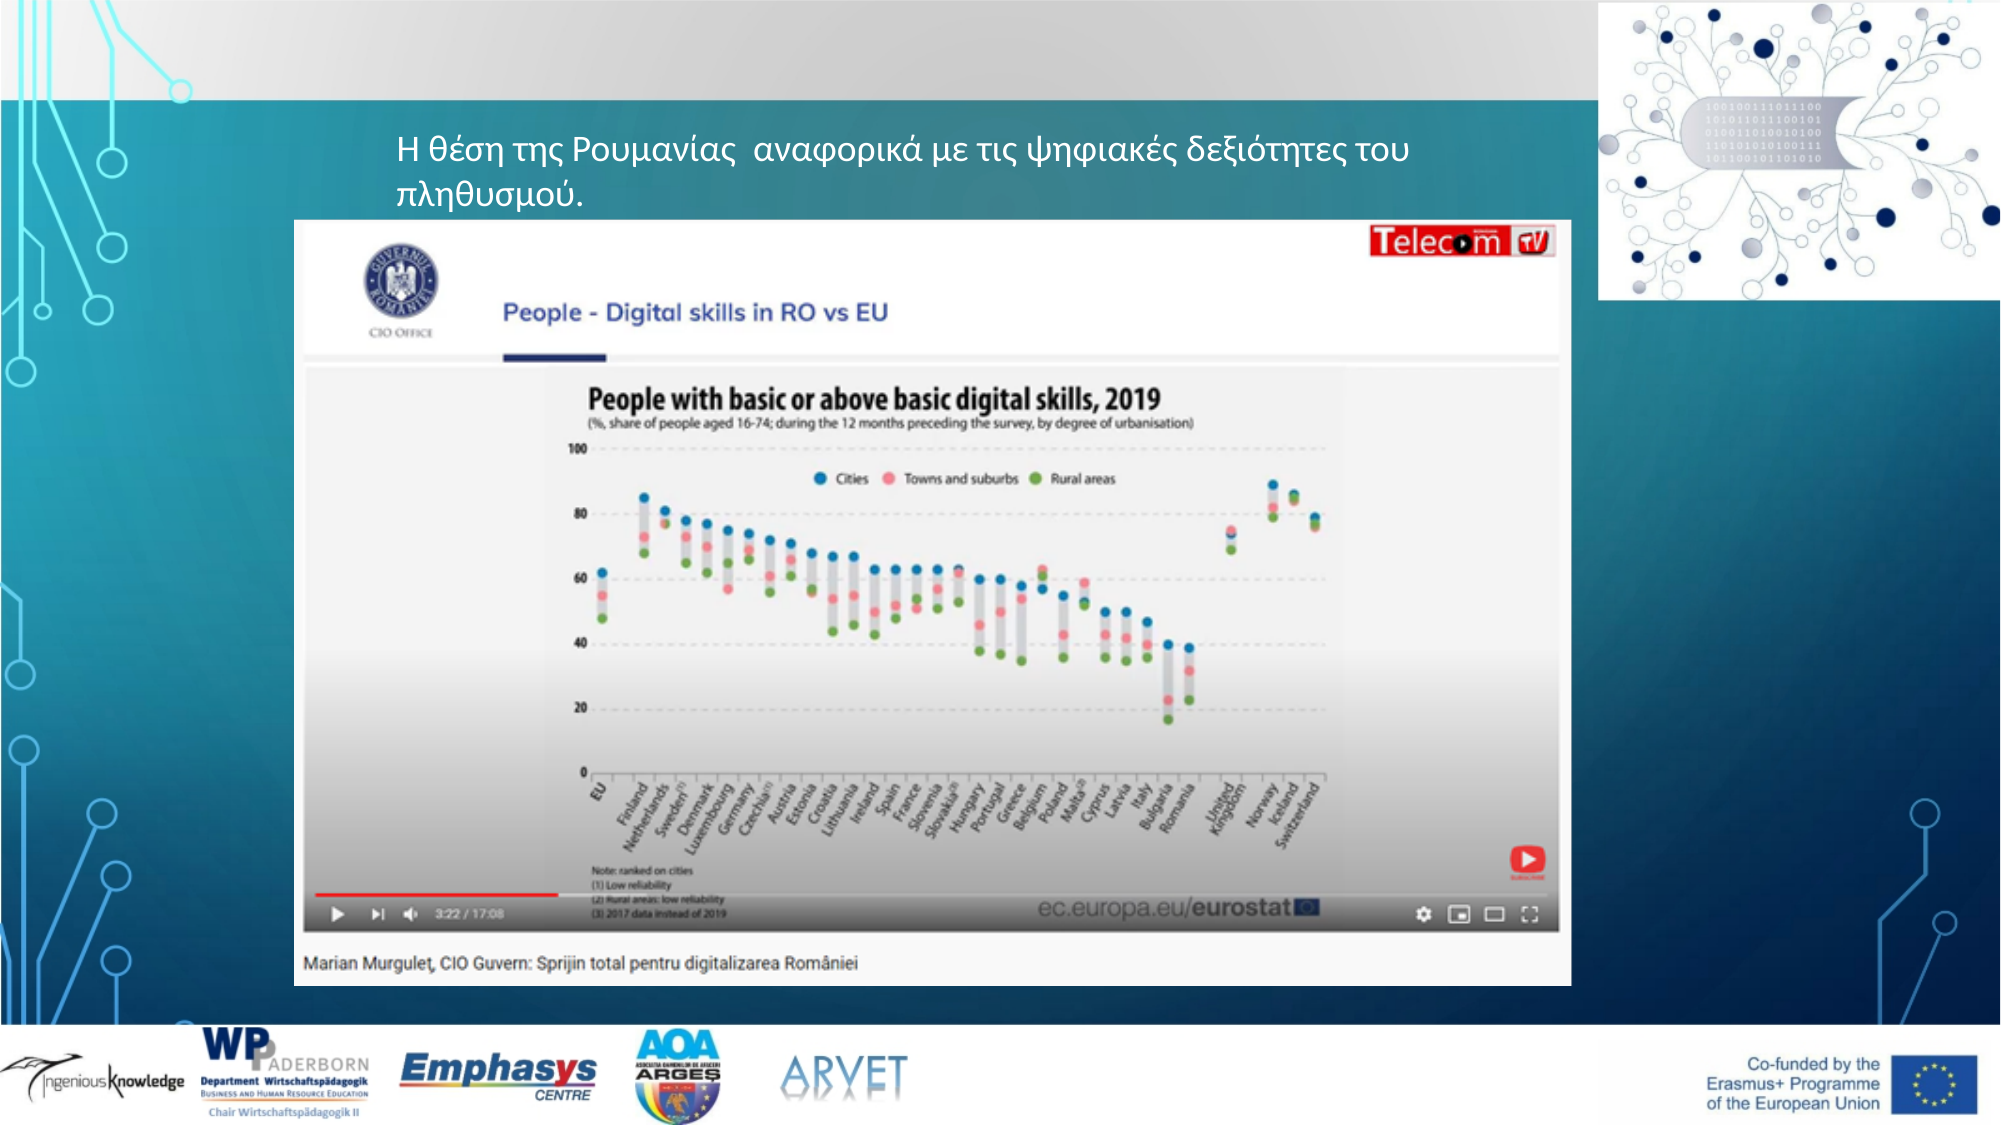

Η θέση της Ρουμανίας αναφορικά με τις ψηφιακές δεξιότητες του πληθυσμού.